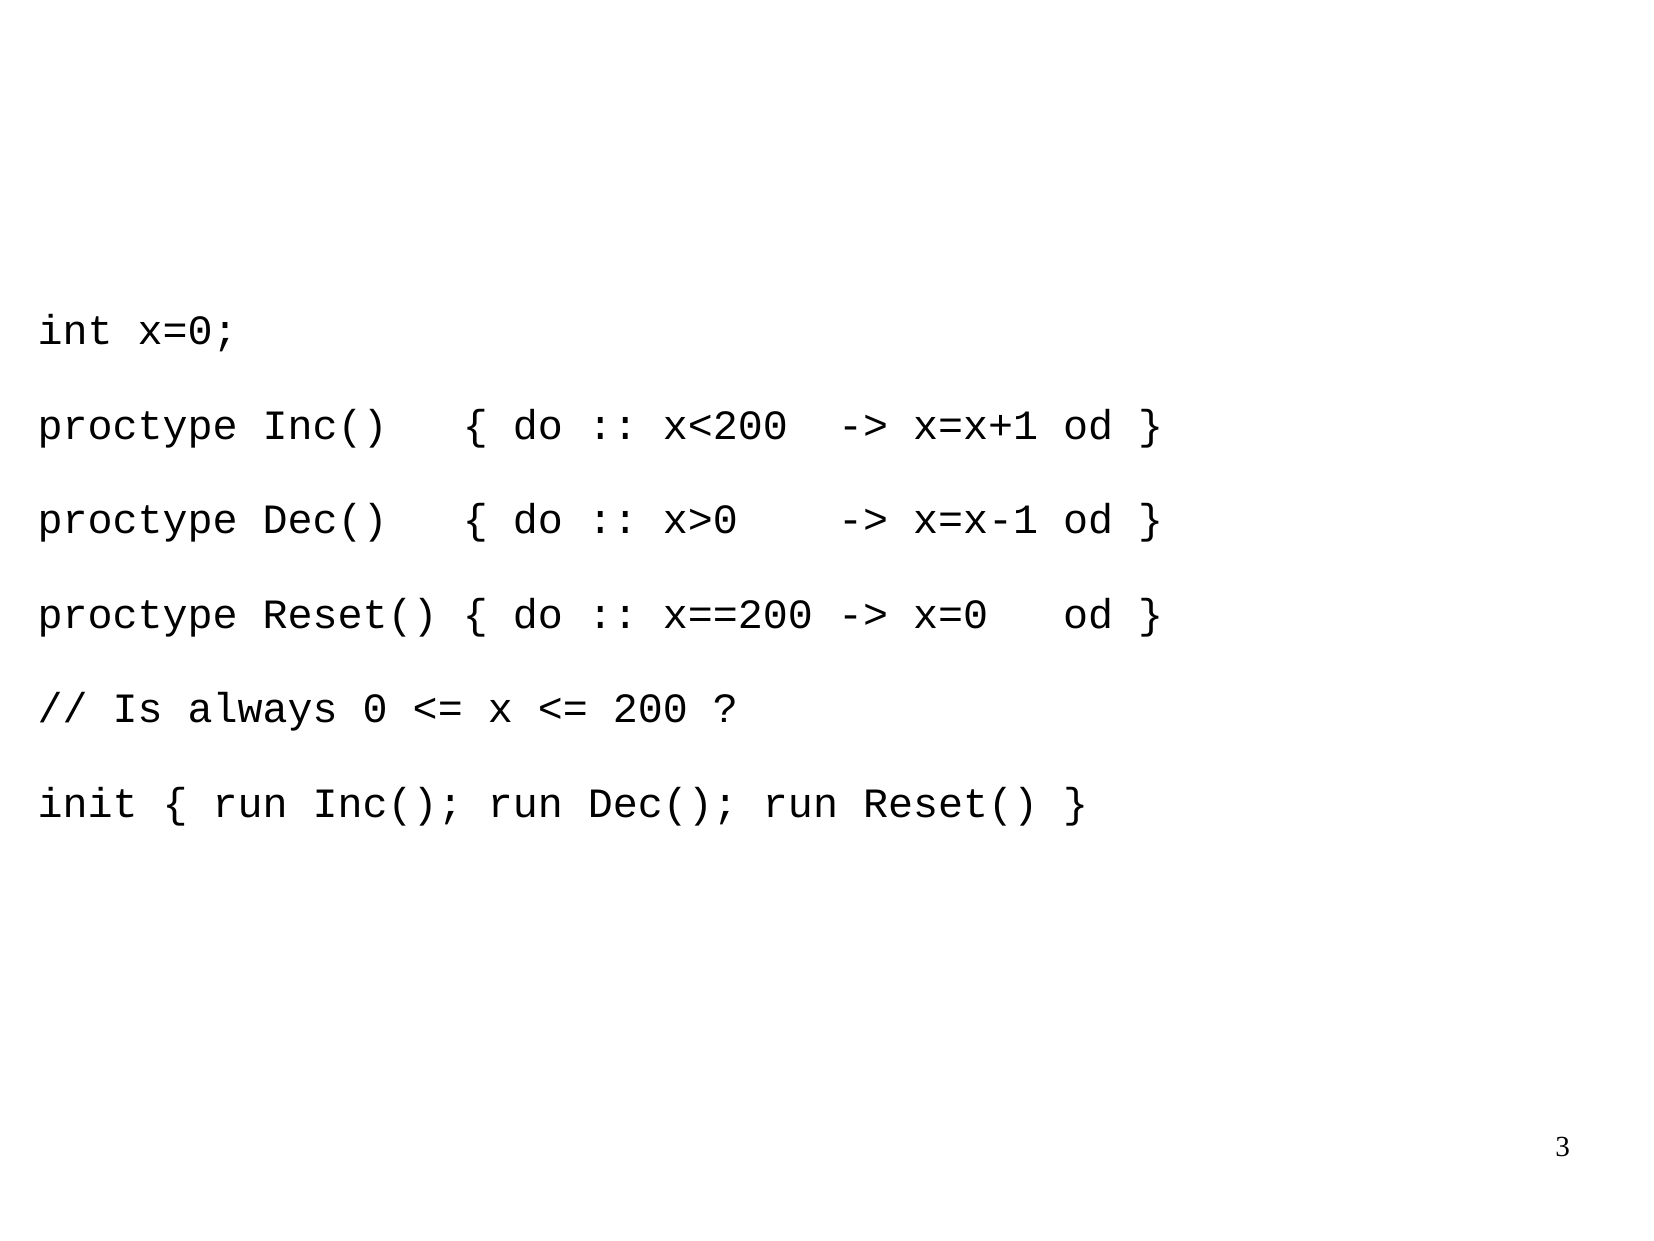

# int x=0;
proctype Inc() { do :: x<200 -> x=x+1 od }
proctype Dec() { do :: x>0 -> x=x-1 od }
proctype Reset() { do :: x==200 -> x=0 od }
// Is always 0 <= x <= 200 ?
init { run Inc(); run Dec(); run Reset() }
3